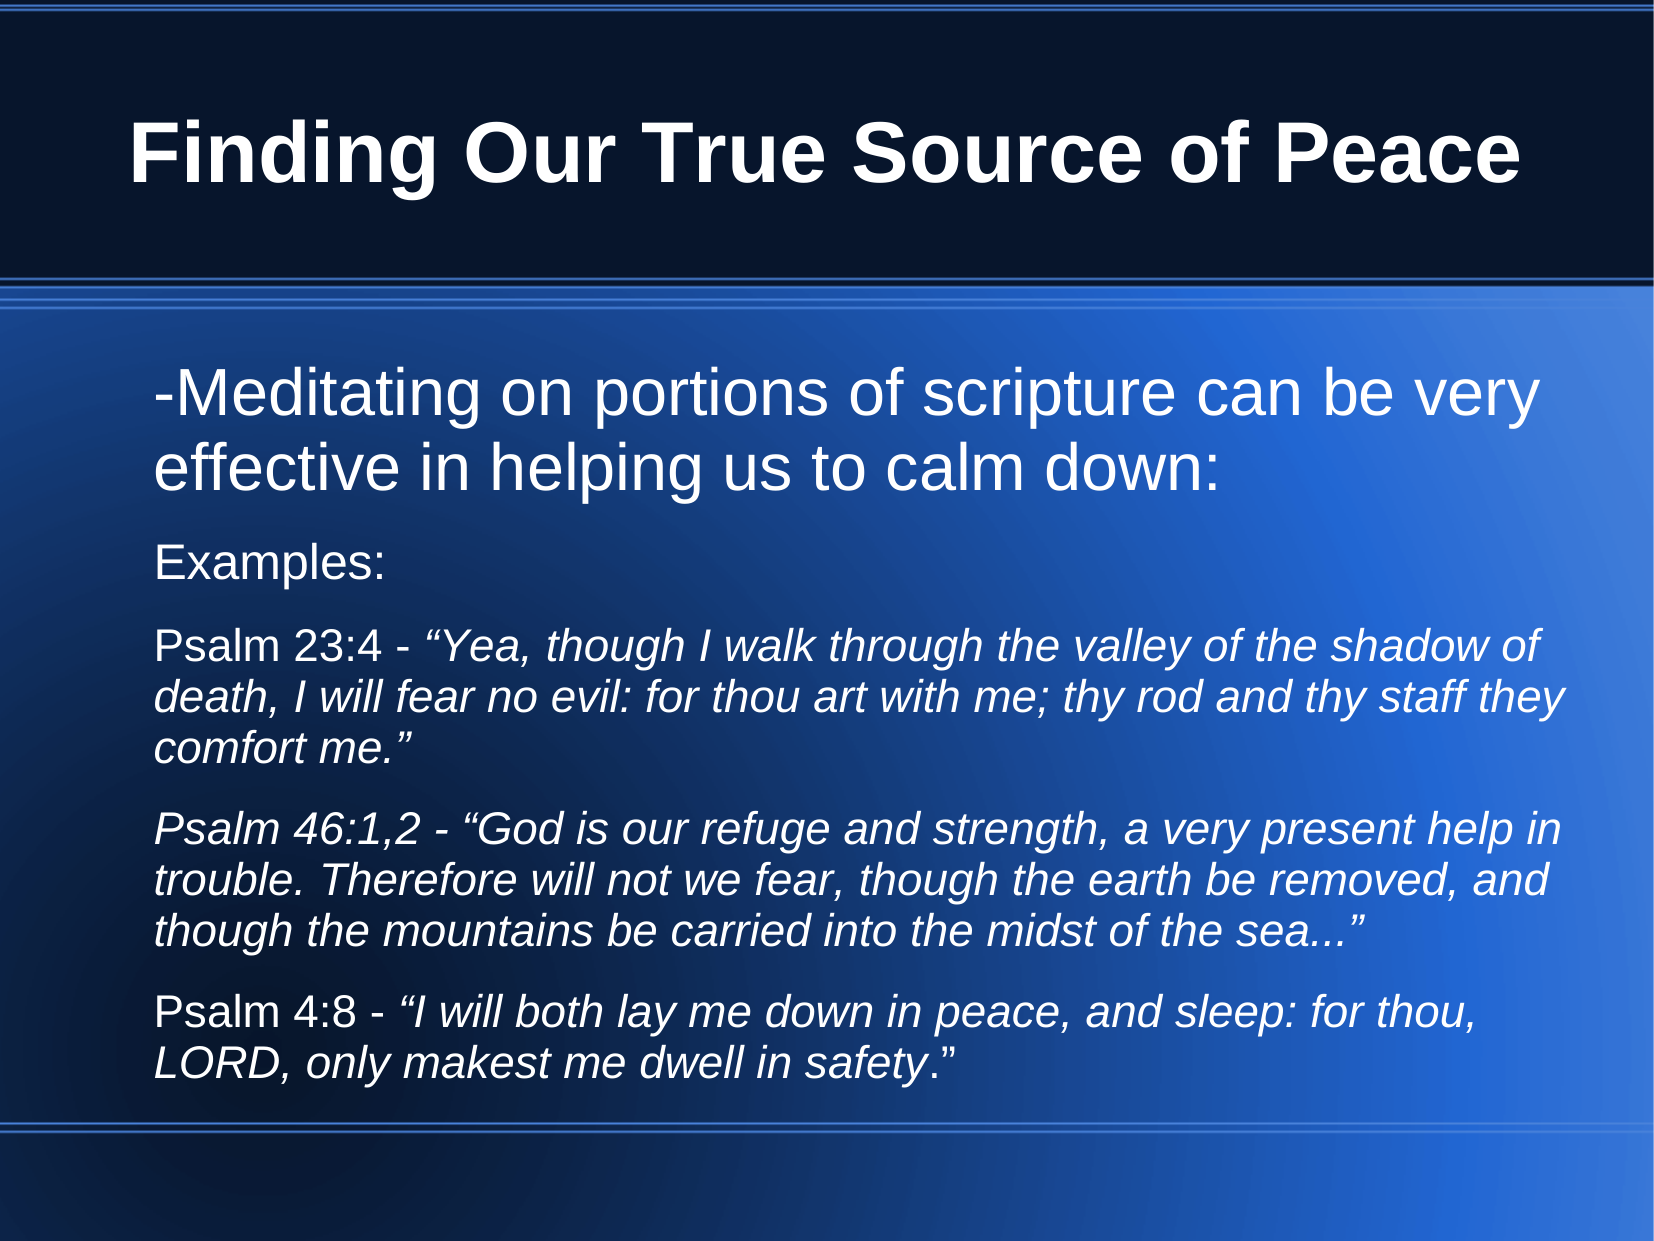

# Finding Our True Source of Peace
-Meditating on portions of scripture can be very effective in helping us to calm down:
Examples:
Psalm 23:4 - “Yea, though I walk through the valley of the shadow of death, I will fear no evil: for thou art with me; thy rod and thy staff they comfort me.”
Psalm 46:1,2 - “God is our refuge and strength, a very present help in trouble. Therefore will not we fear, though the earth be removed, and though the mountains be carried into the midst of the sea...”
Psalm 4:8 - “I will both lay me down in peace, and sleep: for thou, LORD, only makest me dwell in safety.”